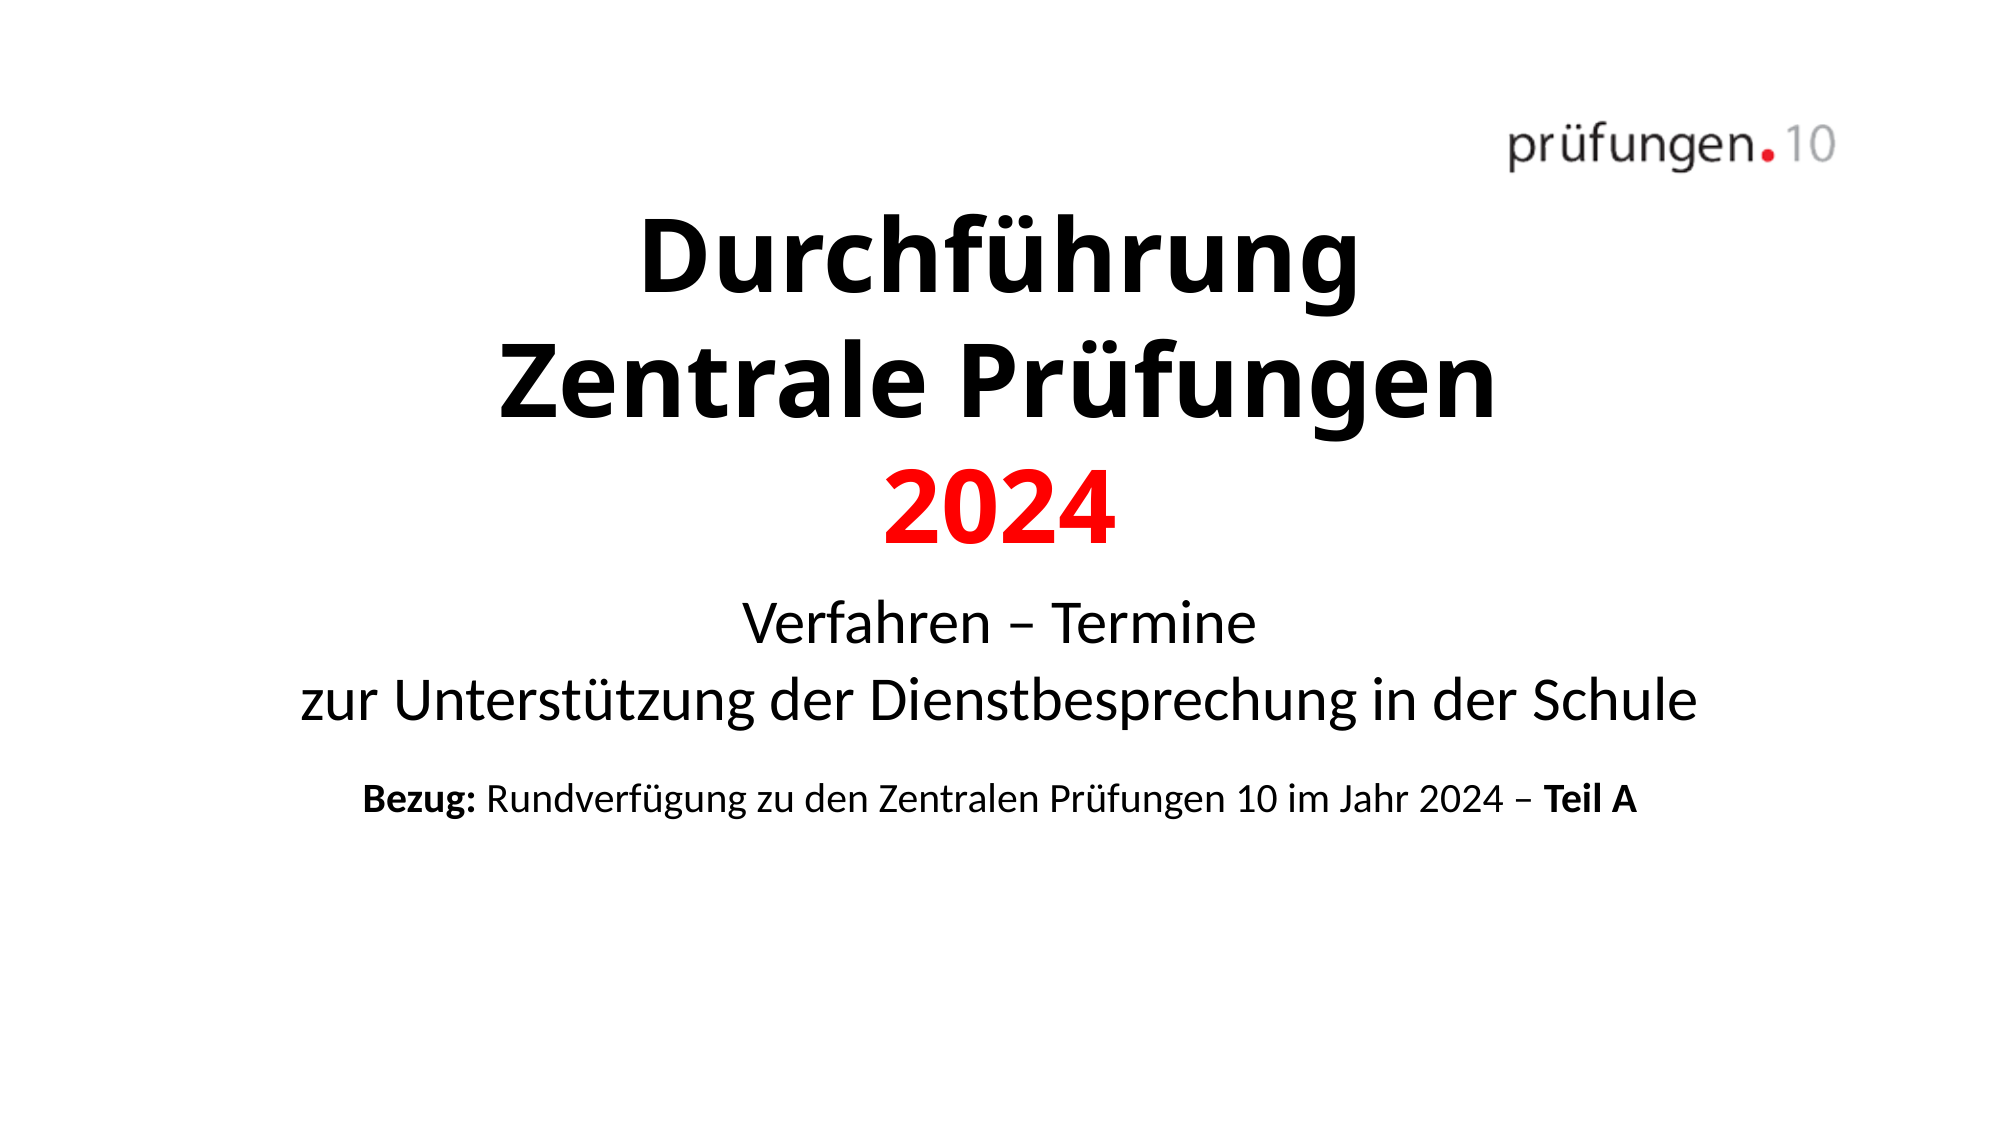

# Durchführung Zentrale Prüfungen 2024
Verfahren – Termine
zur Unterstützung der Dienstbesprechung in der Schule
Bezug: Rundverfügung zu den Zentralen Prüfungen 10 im Jahr 2024 – Teil A